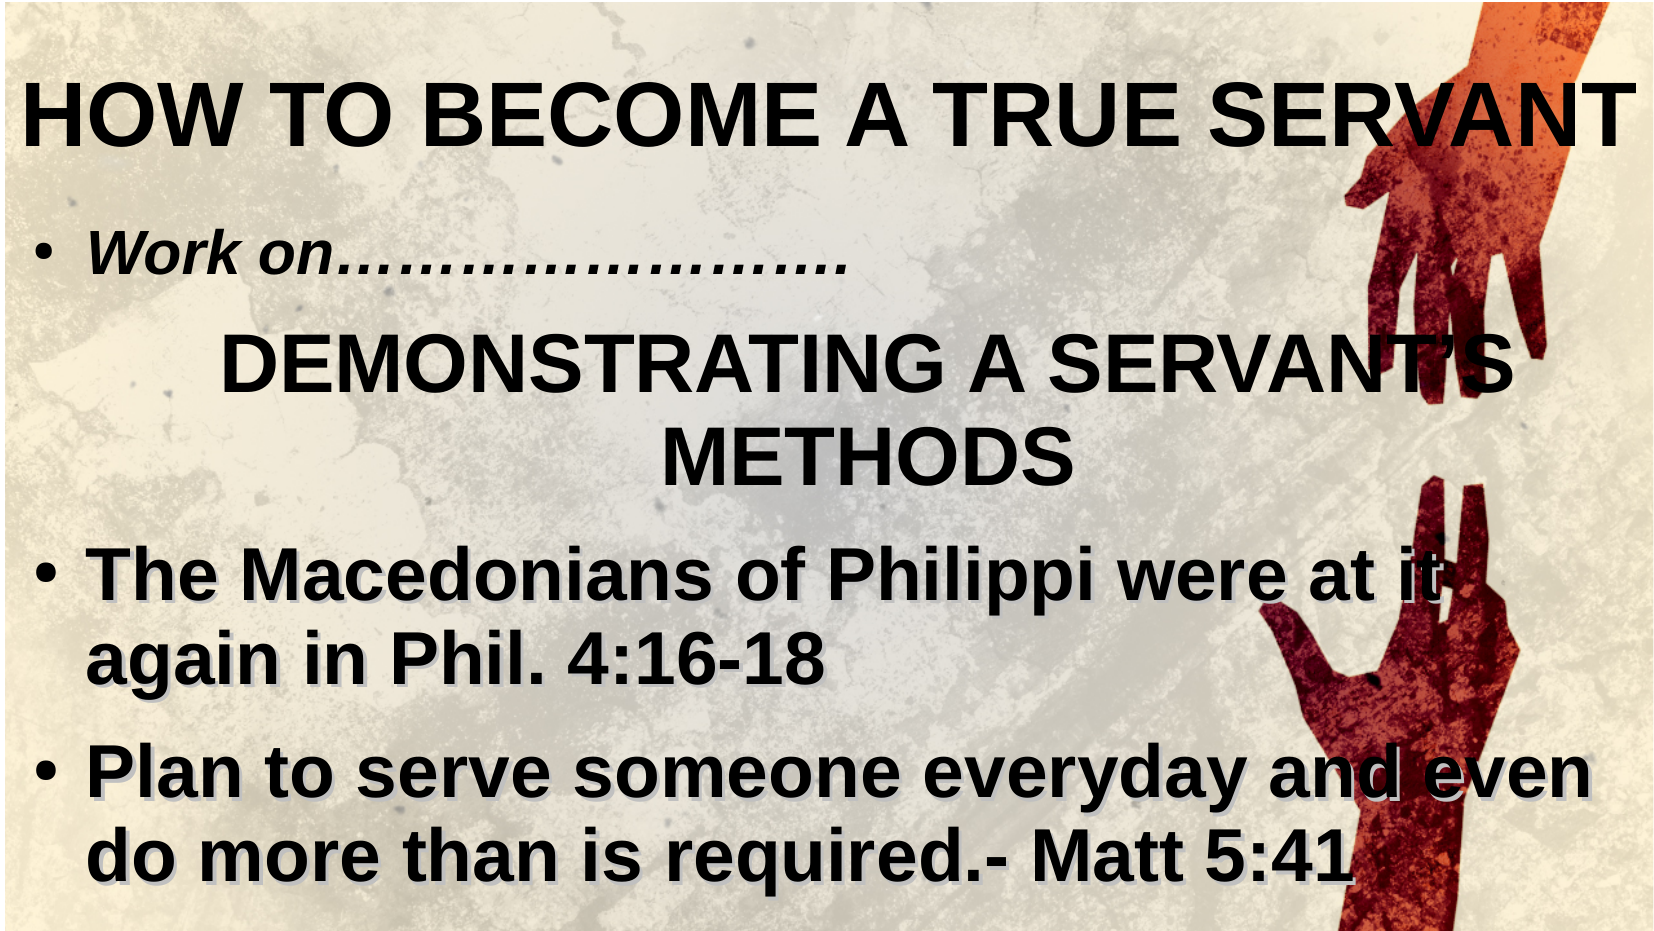

# HOW TO BECOME A TRUE SERVANT
Work on…………………….
DEMONSTRATING A SERVANT’S METHODS
The Macedonians of Philippi were at it again in Phil. 4:16-18
Plan to serve someone everyday and even do more than is required.- Matt 5:41